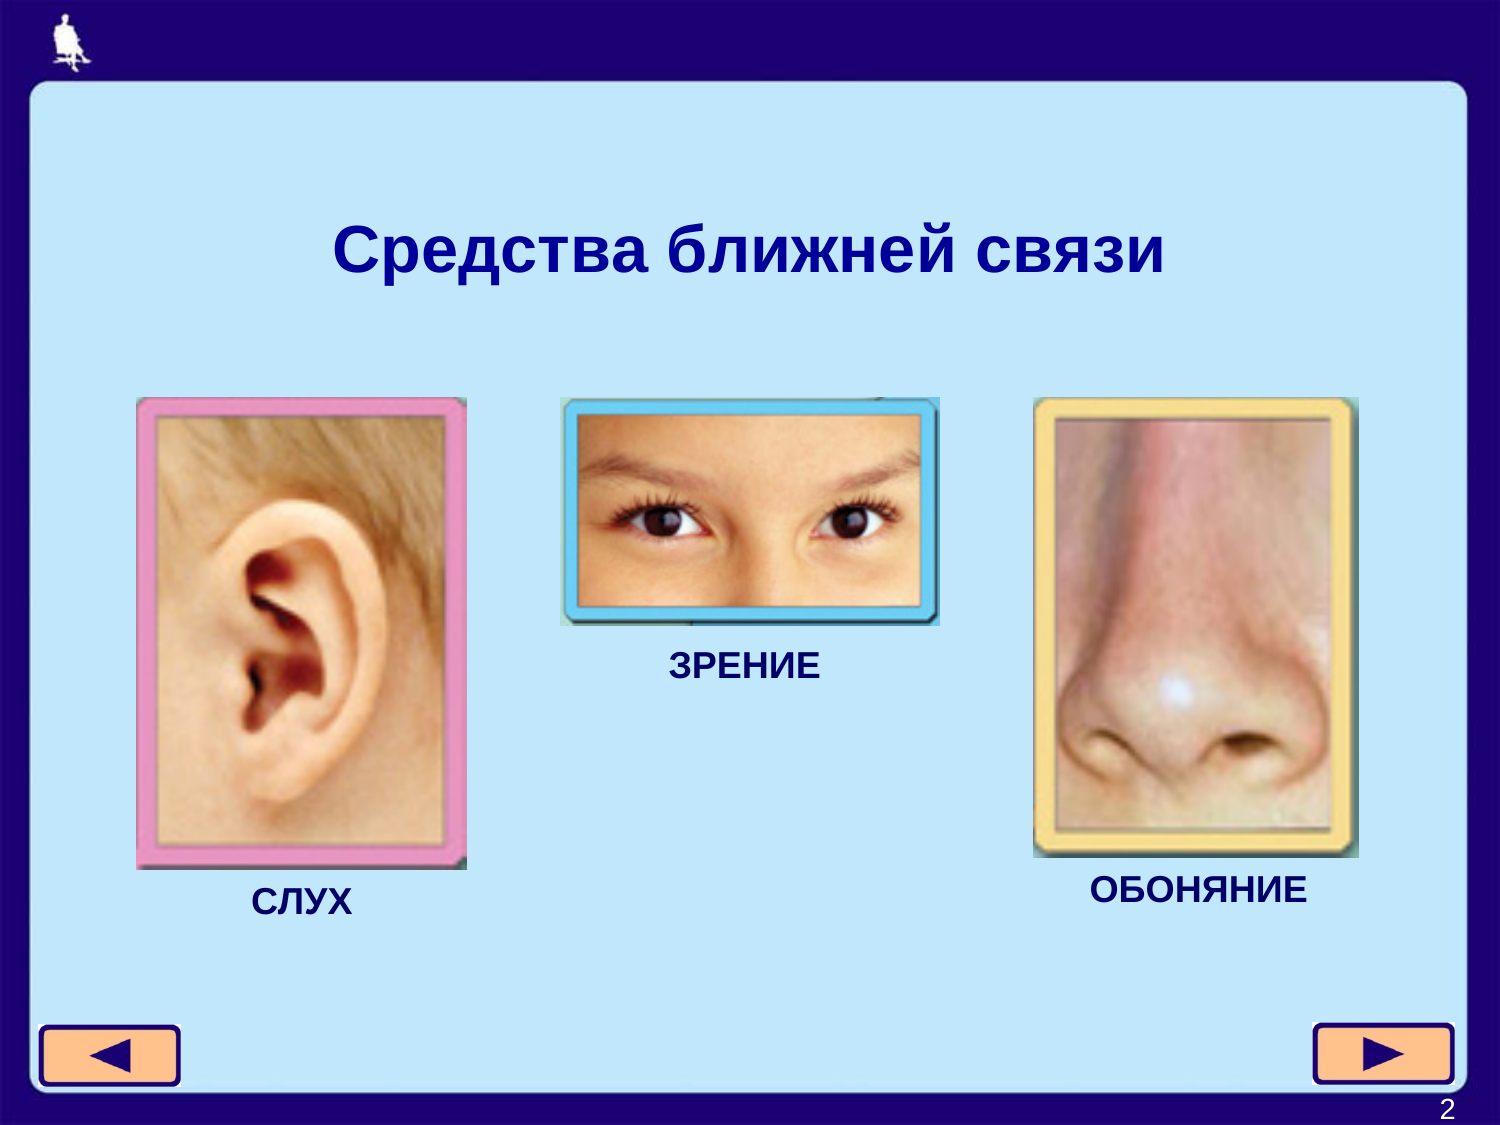

# Средства ближней связи
ЗРЕНИЕ
ОБОНЯНИЕ
СЛУХ